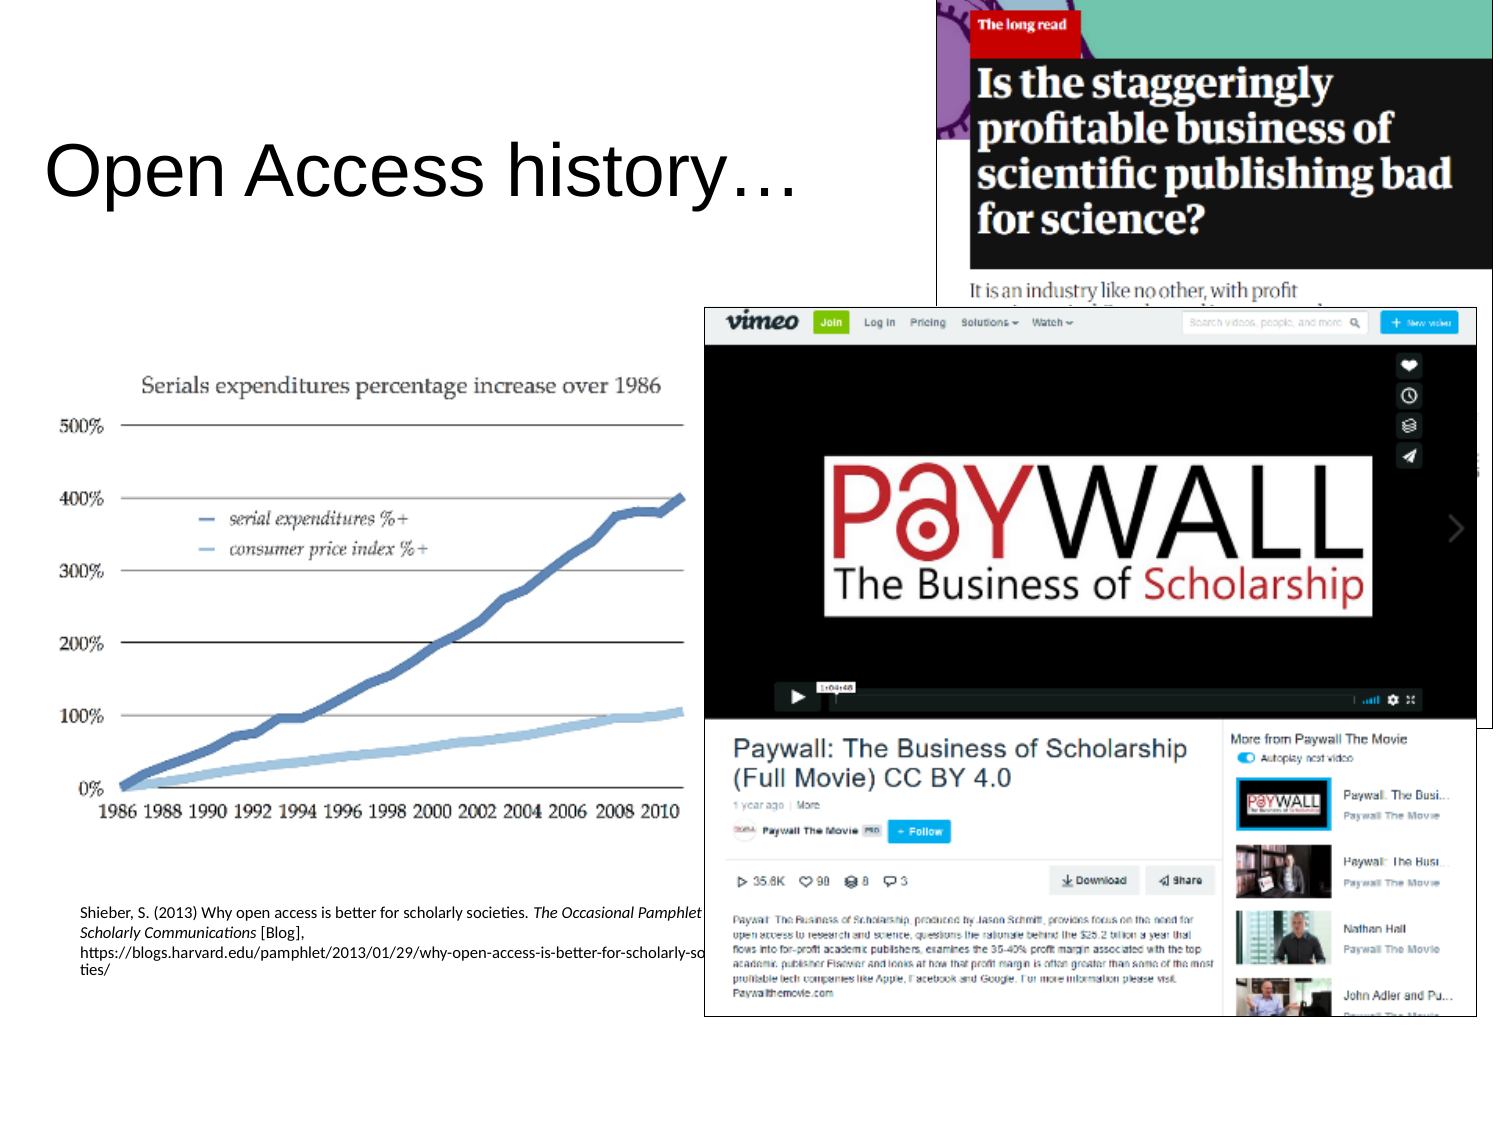

# Open Access history…
| Company name | Profit margin (%) |
| --- | --- |
| Elsevier | 37 |
| Springer | 35 |
| ICBC | 25.8 |
| Wells Fargo | 24.8 |
| China Construction Bank | 24.8 |
| JP Morgan Chase | 23.6 |
| Apple | 23 |
| Bank of China | 22.3 |
| Agricultural Bank of China | 21.8 |
| HSBS | 19.2 |
| Citigroup | 18.4 |
| Bank of America | 17.3 |
| China Mobile | 15.9 |
| Verizon Communications | 13.6 |
| Berkshire Hathaway | 11.4 |
| Samsung Electronics | 9.3 |
| AT&T | 9 |
Shieber, S. (2013) Why open access is better for scholarly societies. The Occasional Pamphlet on Scholarly Communications [Blog],
https://blogs.harvard.edu/pamphlet/2013/01/29/why-open-access-is-better-for-scholarly-societies/
Forbes. (2016) Ranking The Top 20 Global 2000 Companies By Profitability, http://www.forbes.com/sites/katiesola/2016/06/09/ranking-the-top-20-global-2000-companies-by-profitability/